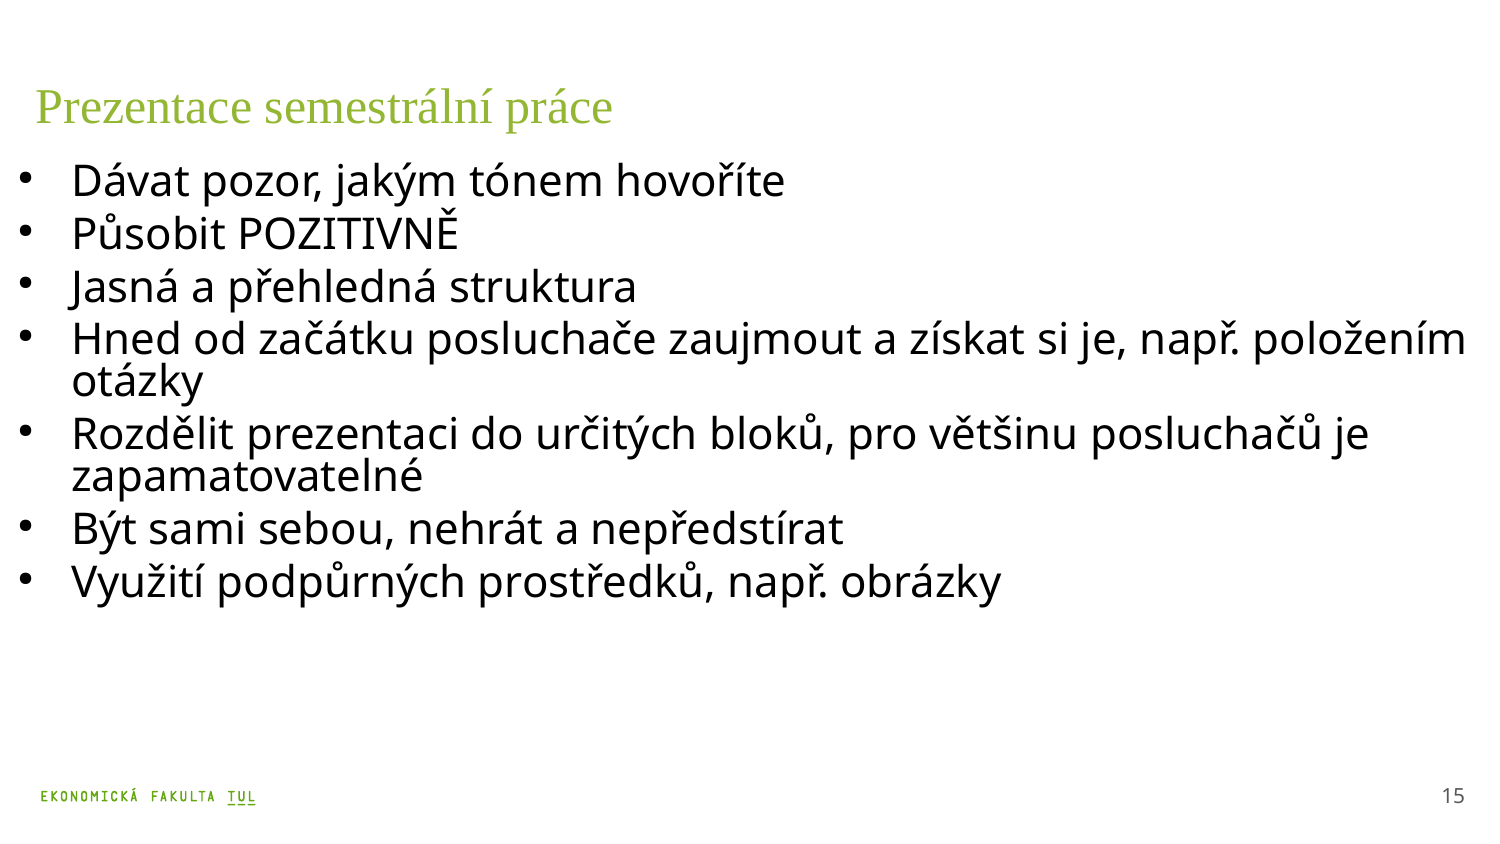

# Prezentace semestrální práce
Dávat pozor, jakým tónem hovoříte
Působit POZITIVNĚ
Jasná a přehledná struktura
Hned od začátku posluchače zaujmout a získat si je, např. položením otázky
Rozdělit prezentaci do určitých bloků, pro většinu posluchačů je zapamatovatelné
Být sami sebou, nehrát a nepředstírat
Využití podpůrných prostředků, např. obrázky
15